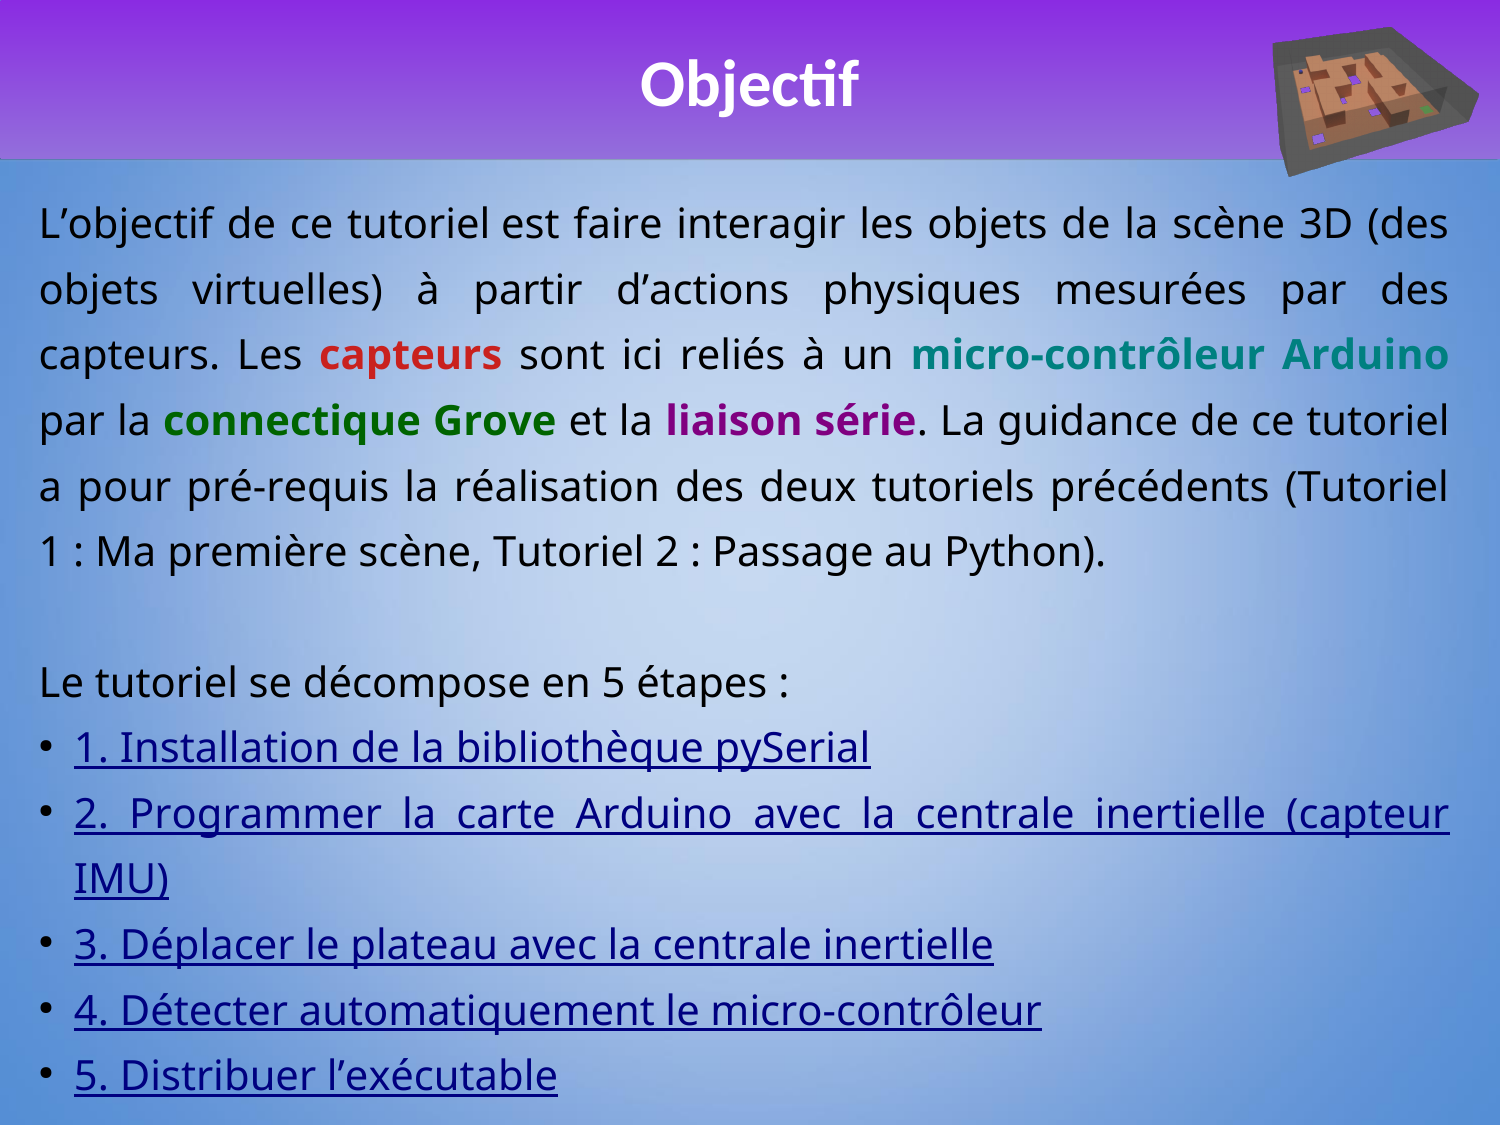

Objectif
L’objectif de ce tutoriel est faire interagir les objets de la scène 3D (des objets virtuelles) à partir d’actions physiques mesurées par des capteurs. Les capteurs sont ici reliés à un micro-contrôleur Arduino par la connectique Grove et la liaison série. La guidance de ce tutoriel a pour pré-requis la réalisation des deux tutoriels précédents (Tutoriel 1 : Ma première scène, Tutoriel 2 : Passage au Python).
Le tutoriel se décompose en 5 étapes :
1. Installation de la bibliothèque pySerial
2. Programmer la carte Arduino avec la centrale inertielle (capteur IMU)
3. Déplacer le plateau avec la centrale inertielle
4. Détecter automatiquement le micro-contrôleur
5. Distribuer l’exécutable